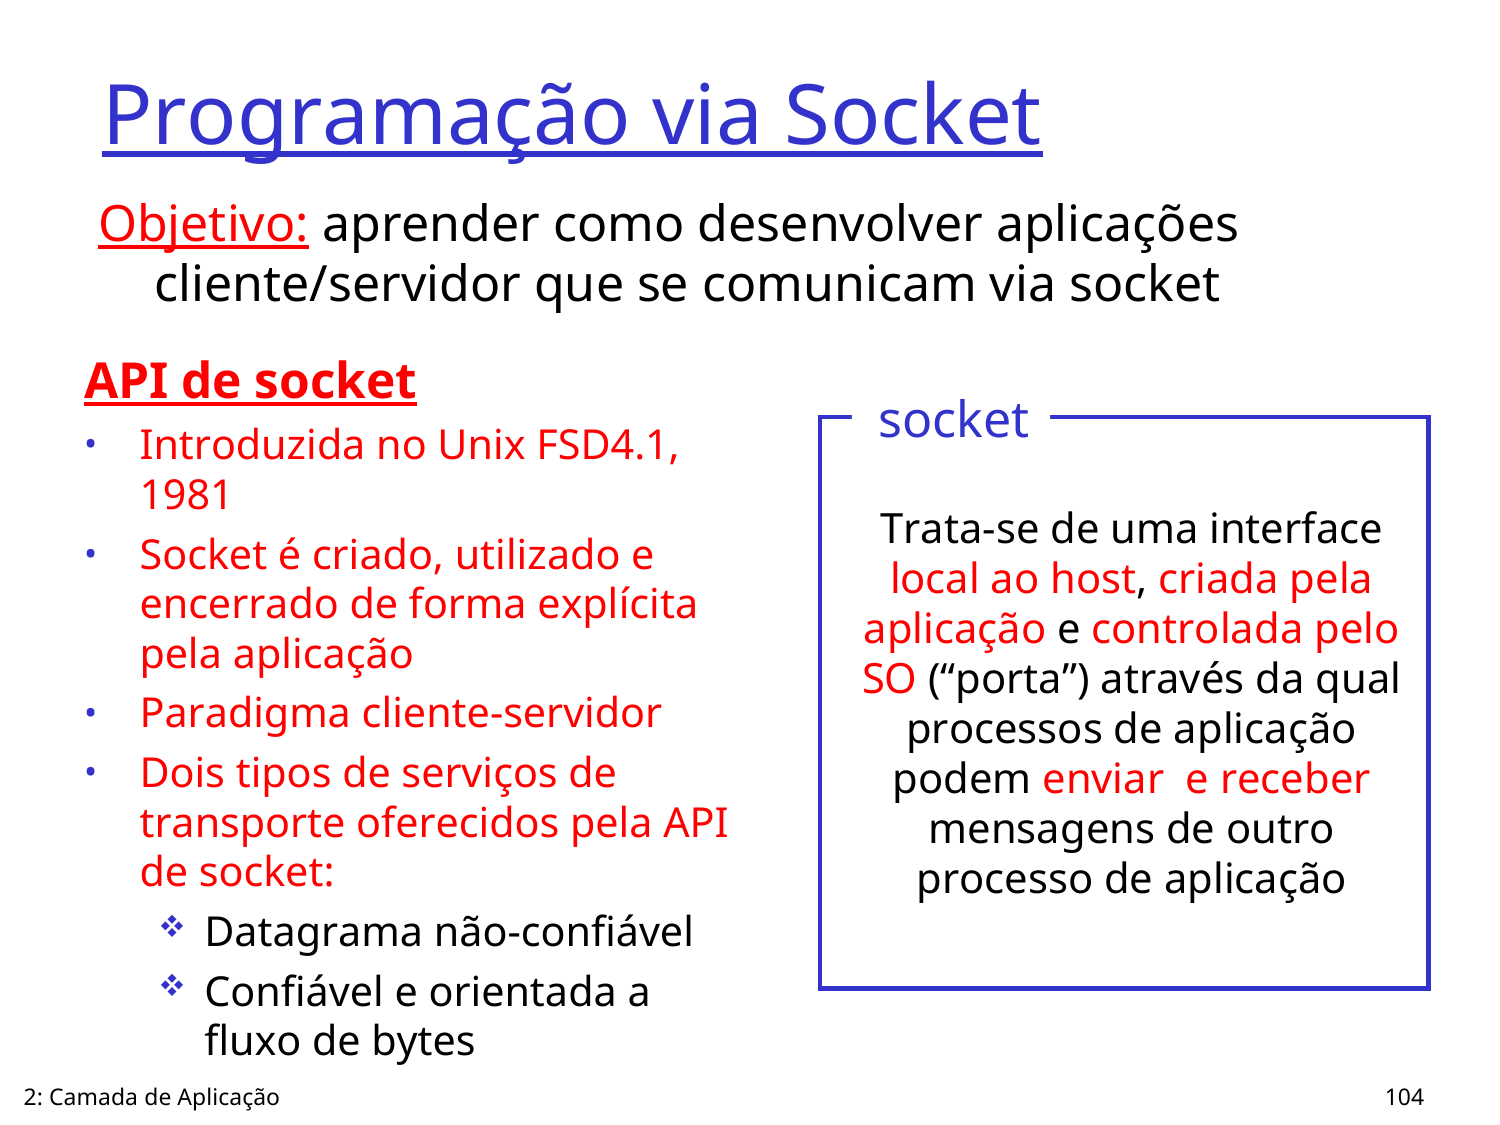

# Programação via Socket
Objetivo: aprender como desenvolver aplicações cliente/servidor que se comunicam via socket
API de socket
Introduzida no Unix FSD4.1, 1981
Socket é criado, utilizado e encerrado de forma explícita pela aplicação
Paradigma cliente-servidor
Dois tipos de serviços de transporte oferecidos pela API de socket:
Datagrama não-confiável
Confiável e orientada a fluxo de bytes
socket
Trata-se de uma interface local ao host, criada pela aplicação e controlada pelo SO (“porta”) através da qual processos de aplicação podem enviar e receber mensagens de outro processo de aplicação
104